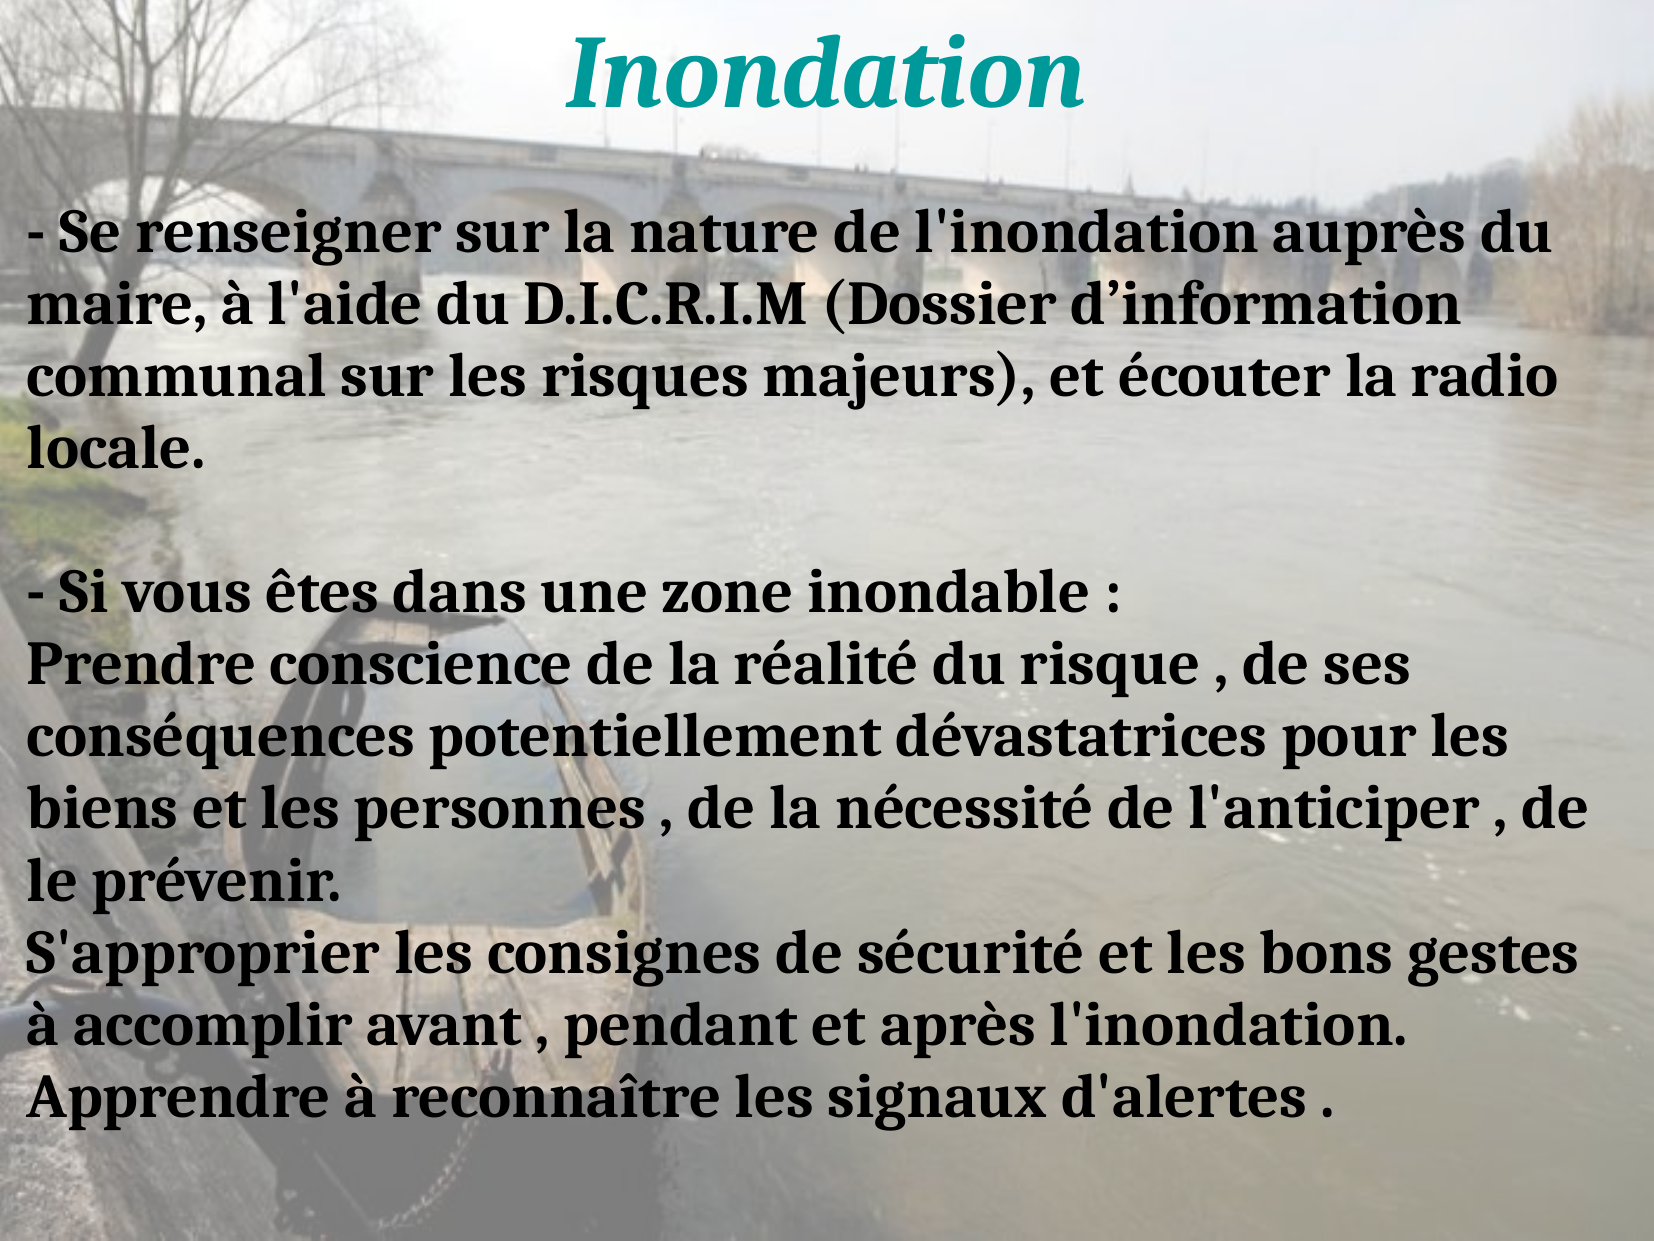

# Inondation
- Se renseigner sur la nature de l'inondation auprès du maire, à l'aide du D.I.C.R.I.M (Dossier d’information communal sur les risques majeurs), et écouter la radio locale.
- Si vous êtes dans une zone inondable :
Prendre conscience de la réalité du risque , de ses conséquences potentiellement dévastatrices pour les biens et les personnes , de la nécessité de l'anticiper , de le prévenir.
S'approprier les consignes de sécurité et les bons gestes à accomplir avant , pendant et après l'inondation.
Apprendre à reconnaître les signaux d'alertes .